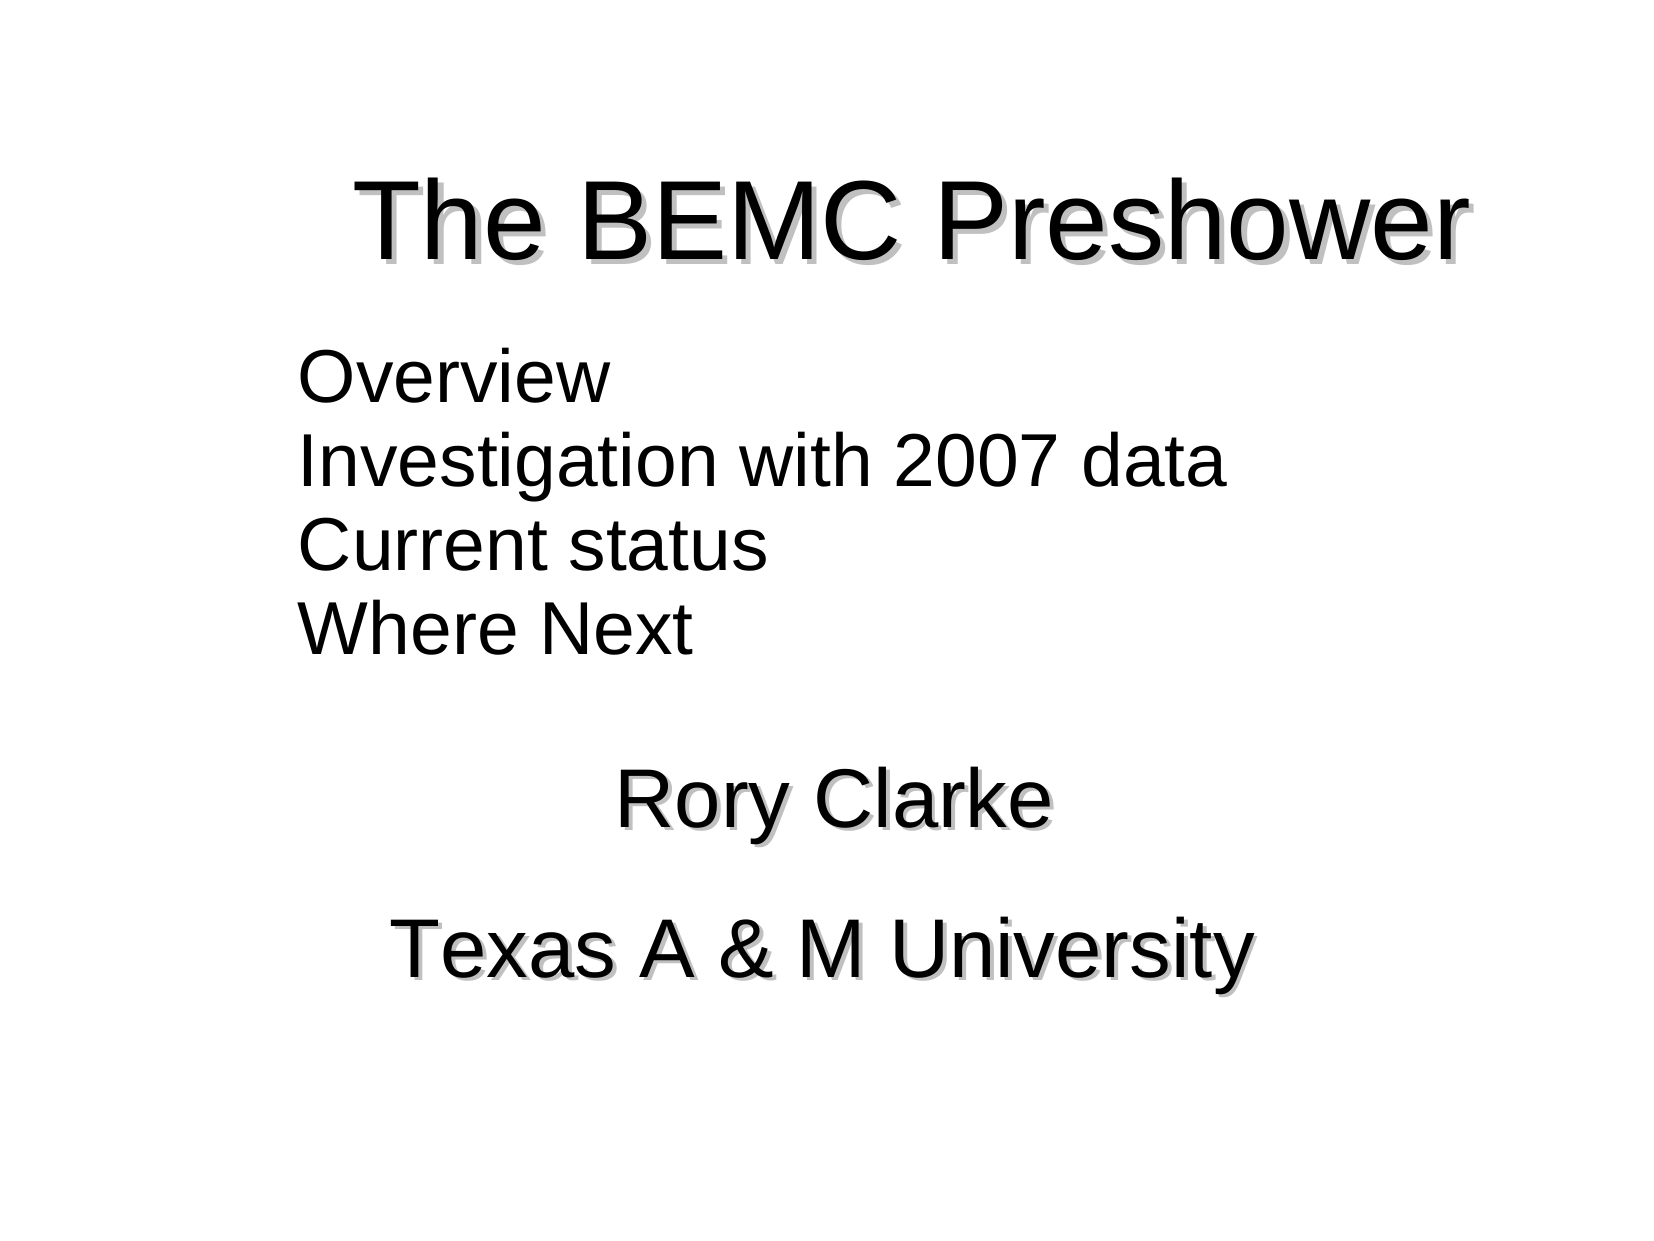

The BEMC Preshower
 Overview
 Investigation with 2007 data
 Current status
 Where Next
Rory Clarke
Texas A & M University